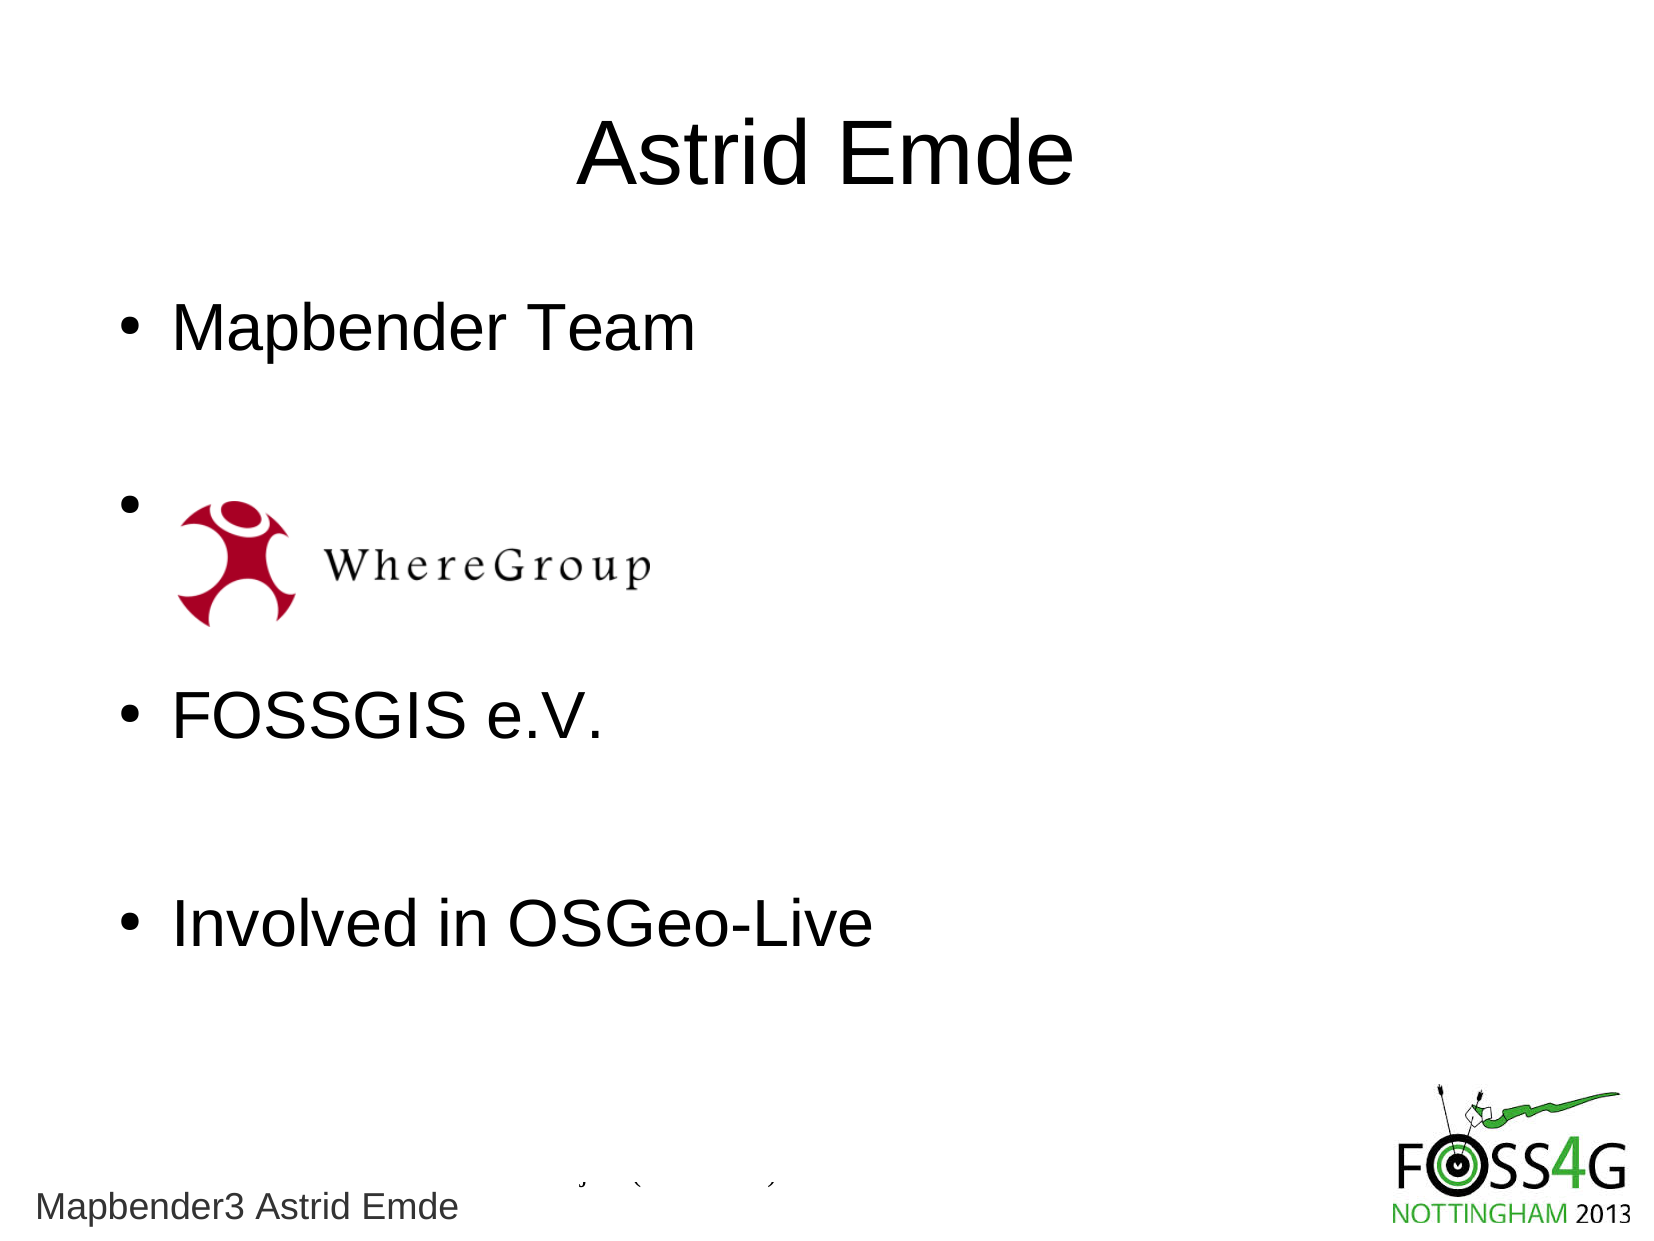

# Astrid Emde
Mapbender Team
FOSSGIS e.V.
Involved in OSGeo-Live
Mapbender - Einführung zum Mapbender Projekt (Astrid Ede)